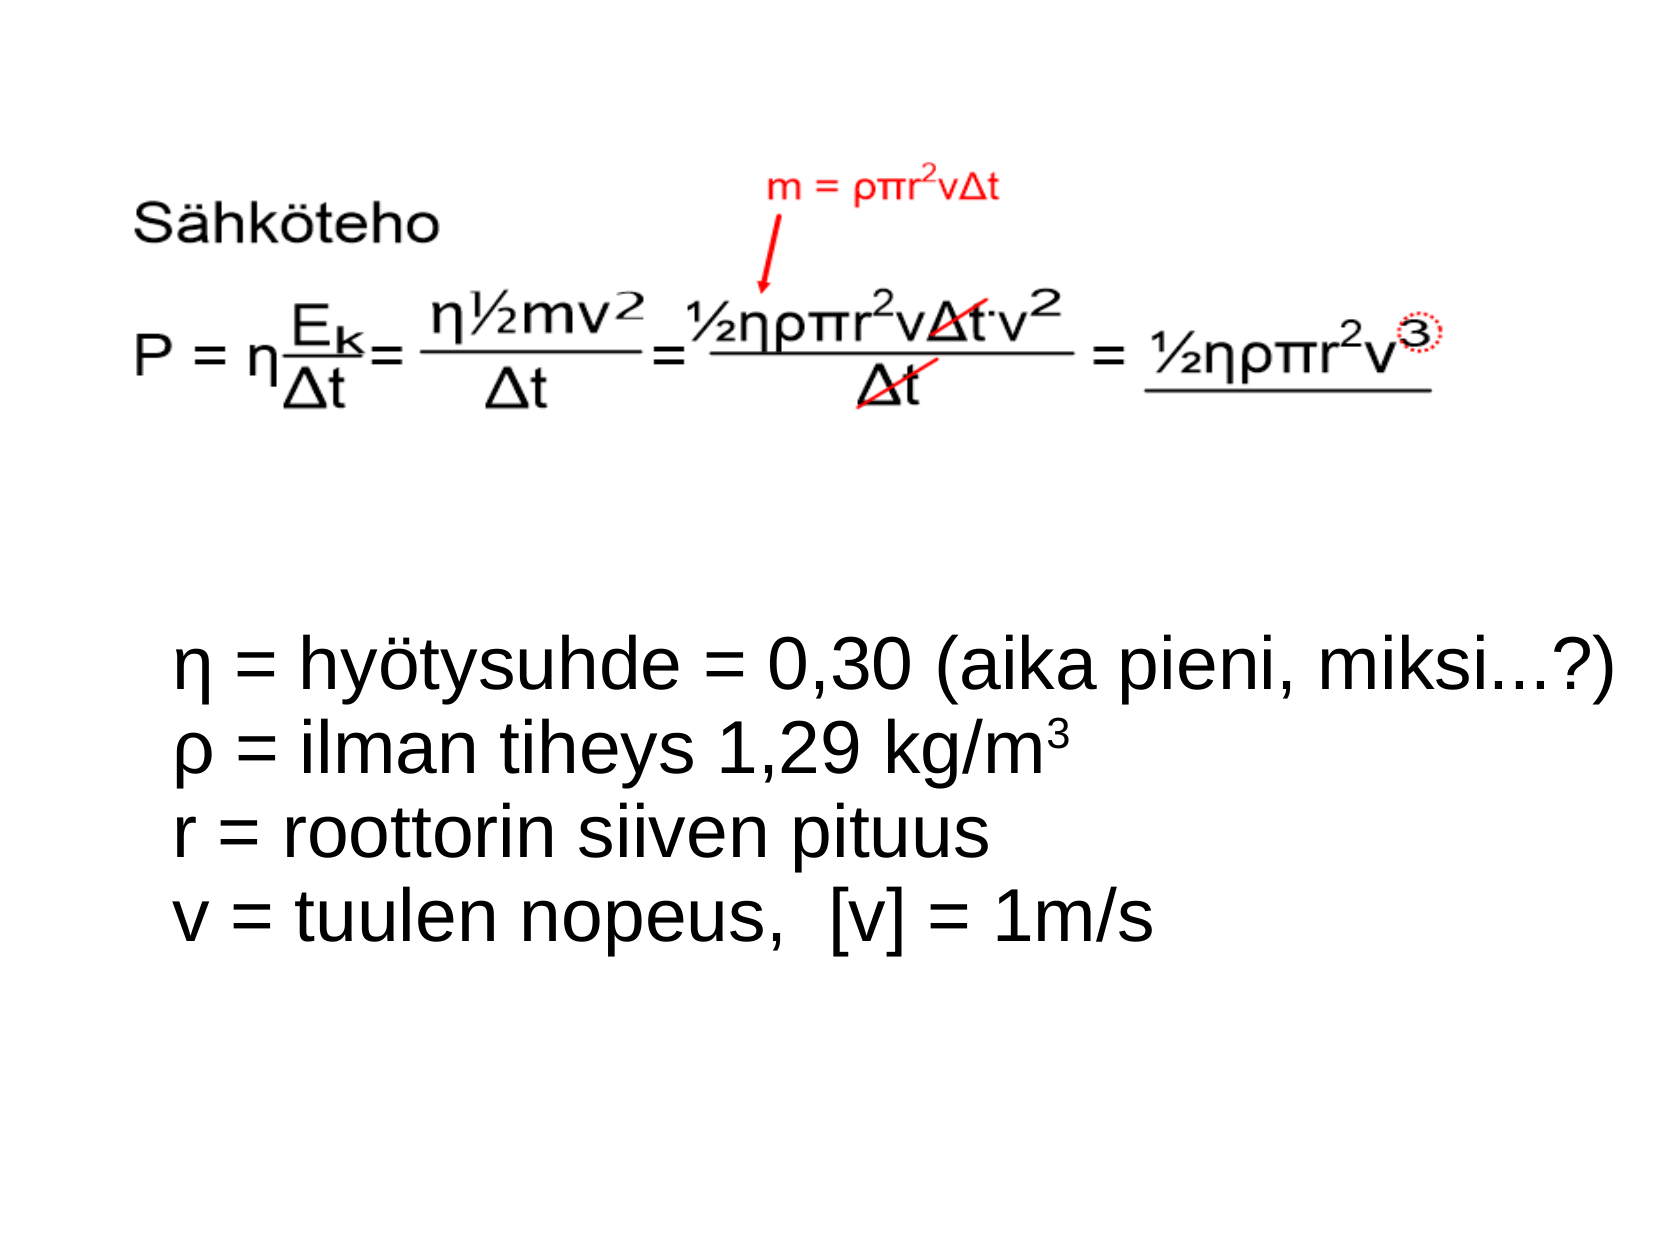

η = hyötysuhde = 0,30 (aika pieni, miksi...?)
ρ = ilman tiheys 1,29 kg/m3
r = roottorin siiven pituus
v = tuulen nopeus, [v] = 1m/s